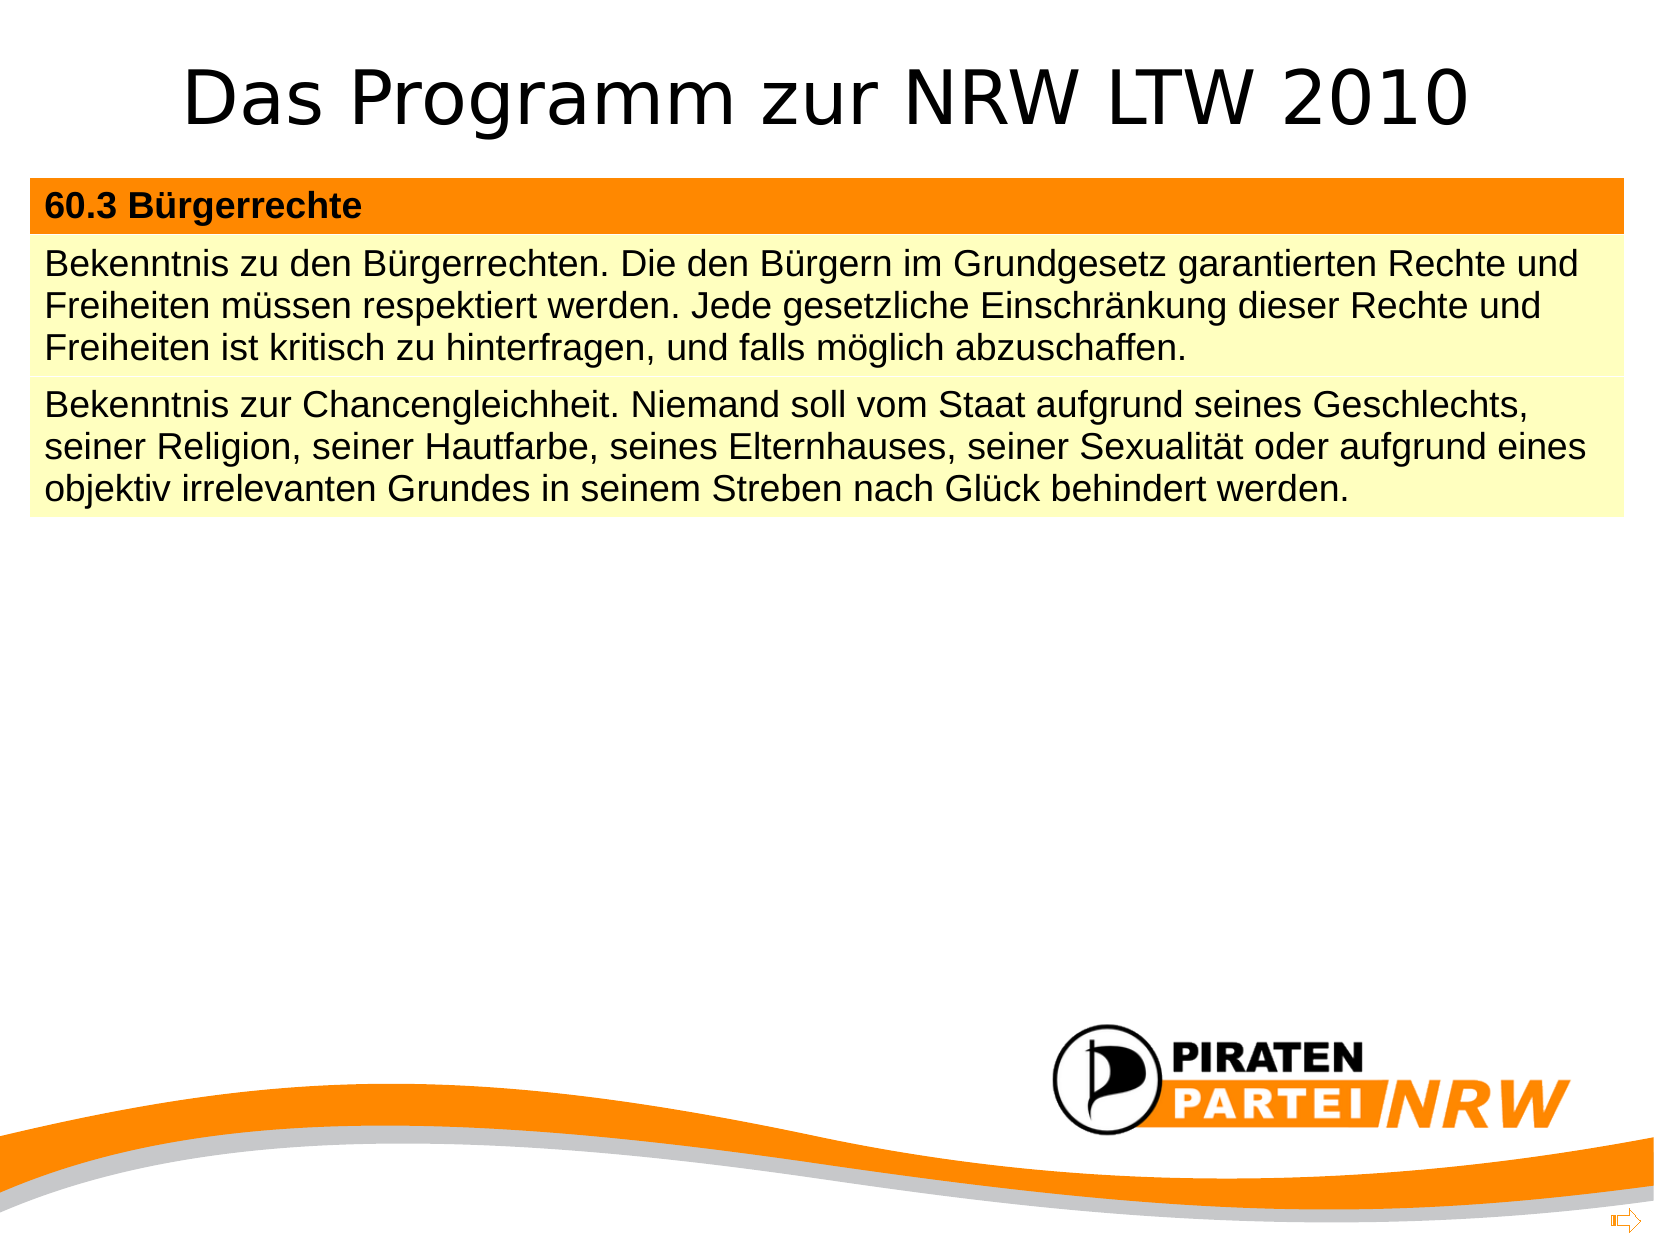

# Das Programm zur NRW LTW 2010
| 60.3 Bürgerrechte |
| --- |
| Bekenntnis zu den Bürgerrechten. Die den Bürgern im Grundgesetz garantierten Rechte und Freiheiten müssen respektiert werden. Jede gesetzliche Einschränkung dieser Rechte und Freiheiten ist kritisch zu hinterfragen, und falls möglich abzuschaffen. |
| Bekenntnis zur Chancengleichheit. Niemand soll vom Staat aufgrund seines Geschlechts, seiner Religion, seiner Hautfarbe, seines Elternhauses, seiner Sexualität oder aufgrund eines objektiv irrelevanten Grundes in seinem Streben nach Glück behindert werden. |